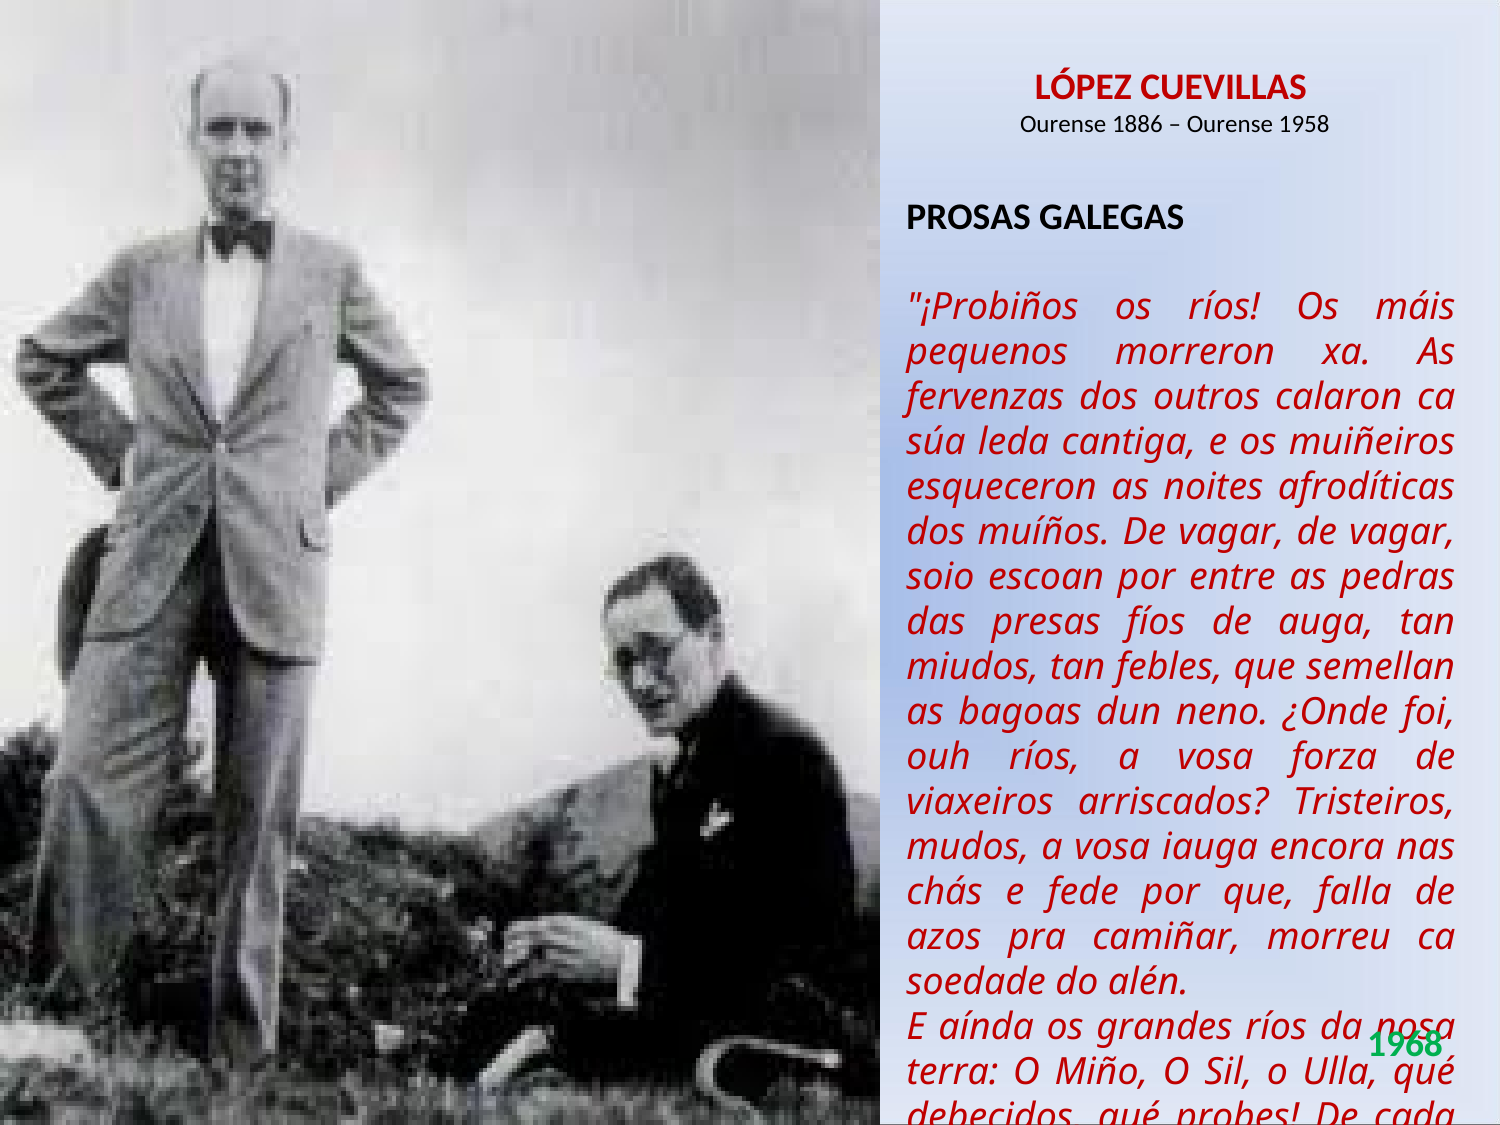

LÓPEZ CUEVILLAS
Ourense 1886 – Ourense 1958
PROSAS GALEGAS
"¡Probiños os ríos! Os máis pequenos morreron xa. As fervenzas dos outros calaron ca súa leda cantiga, e os muiñeiros esqueceron as noites afrodíticas dos muíños. De vagar, de vagar, soio escoan por entre as pedras das presas fíos de auga, tan miudos, tan febles, que semellan as bagoas dun neno. ¿Onde foi, ouh ríos, a vosa forza de viaxeiros arriscados? Tristeiros, mudos, a vosa iauga encora nas chás e fede por que, falla de azos pra camiñar, morreu ca soedade do alén.
E aínda os grandes ríos da nosa terra: O Miño, O Sil, o Ulla, qué debecidos, qué probes! De cada día, o voso leito afúndese máis, como si andivérades a abrir a vosa propia sepultura...
1968